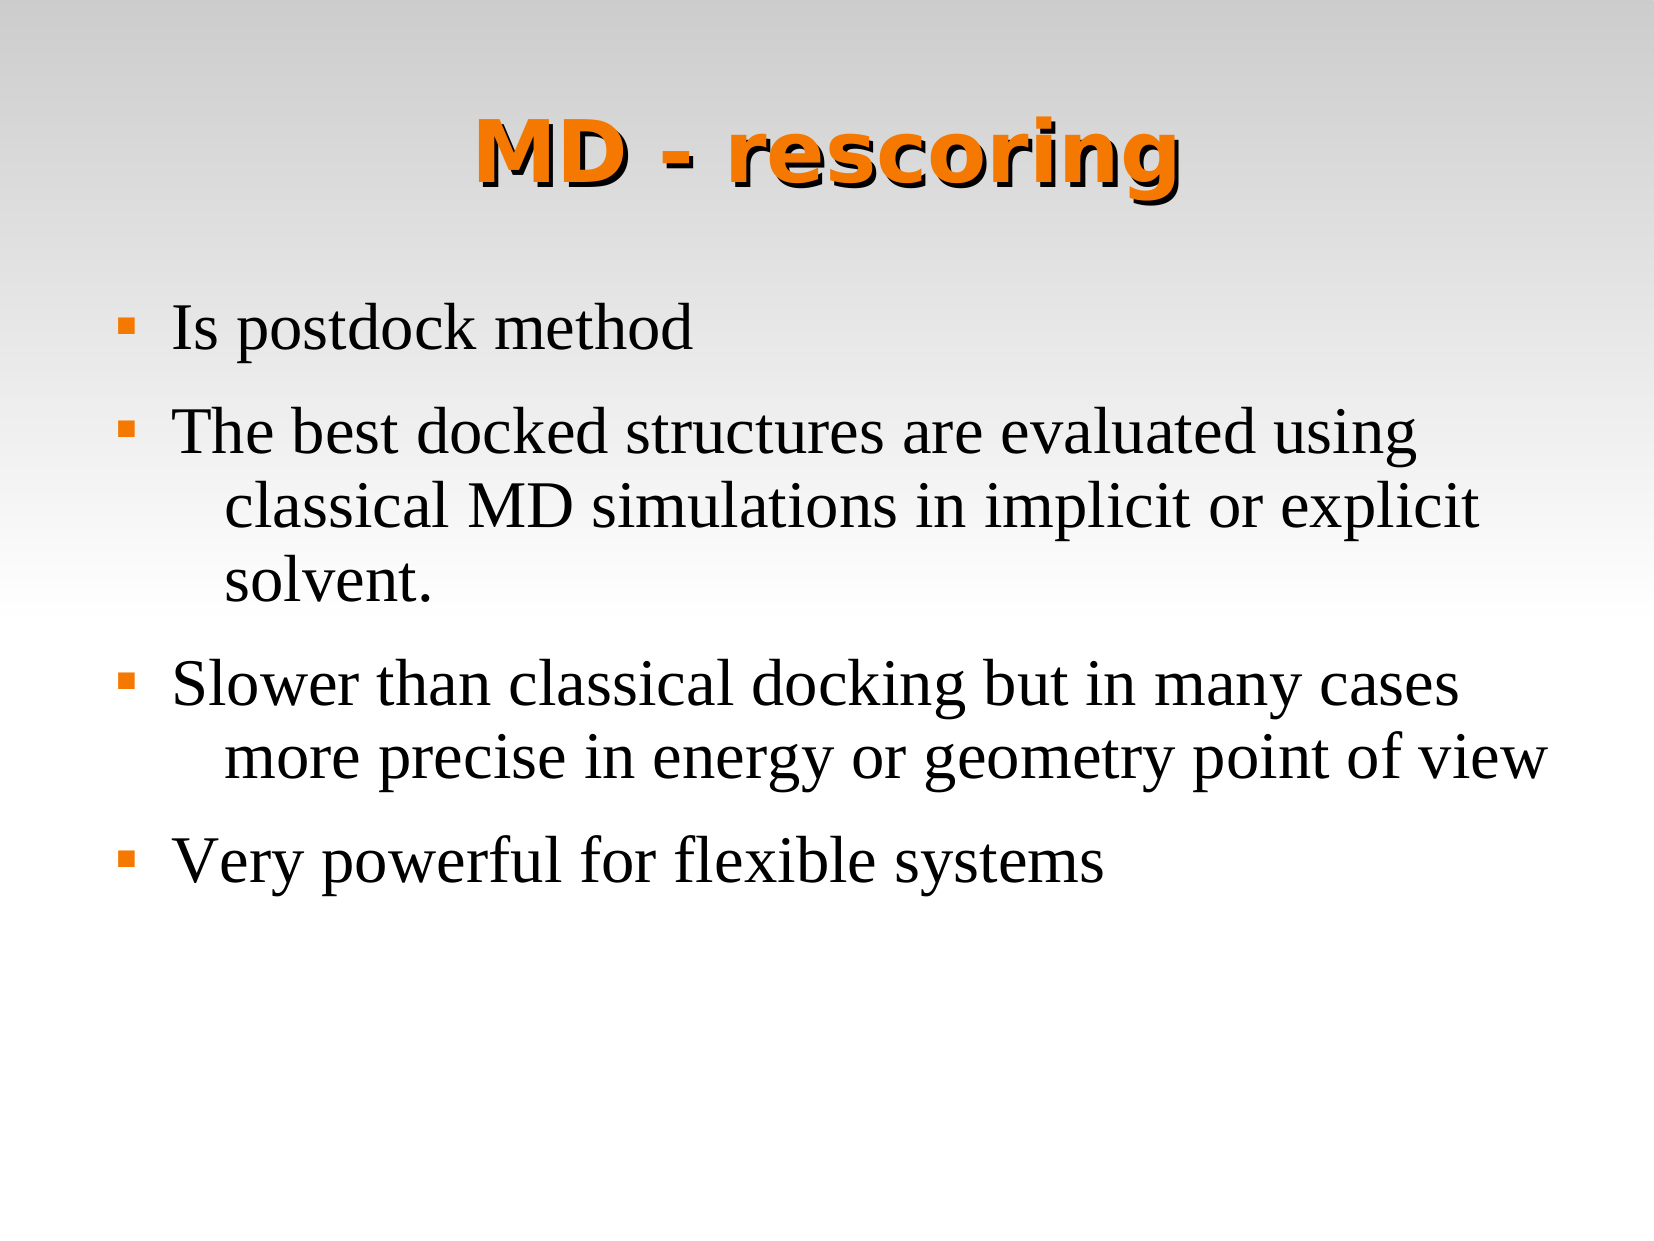

# MD - rescoring
Is postdock method
The best docked structures are evaluated using classical MD simulations in implicit or explicit solvent.
Slower than classical docking but in many cases more precise in energy or geometry point of view
Very powerful for flexible systems